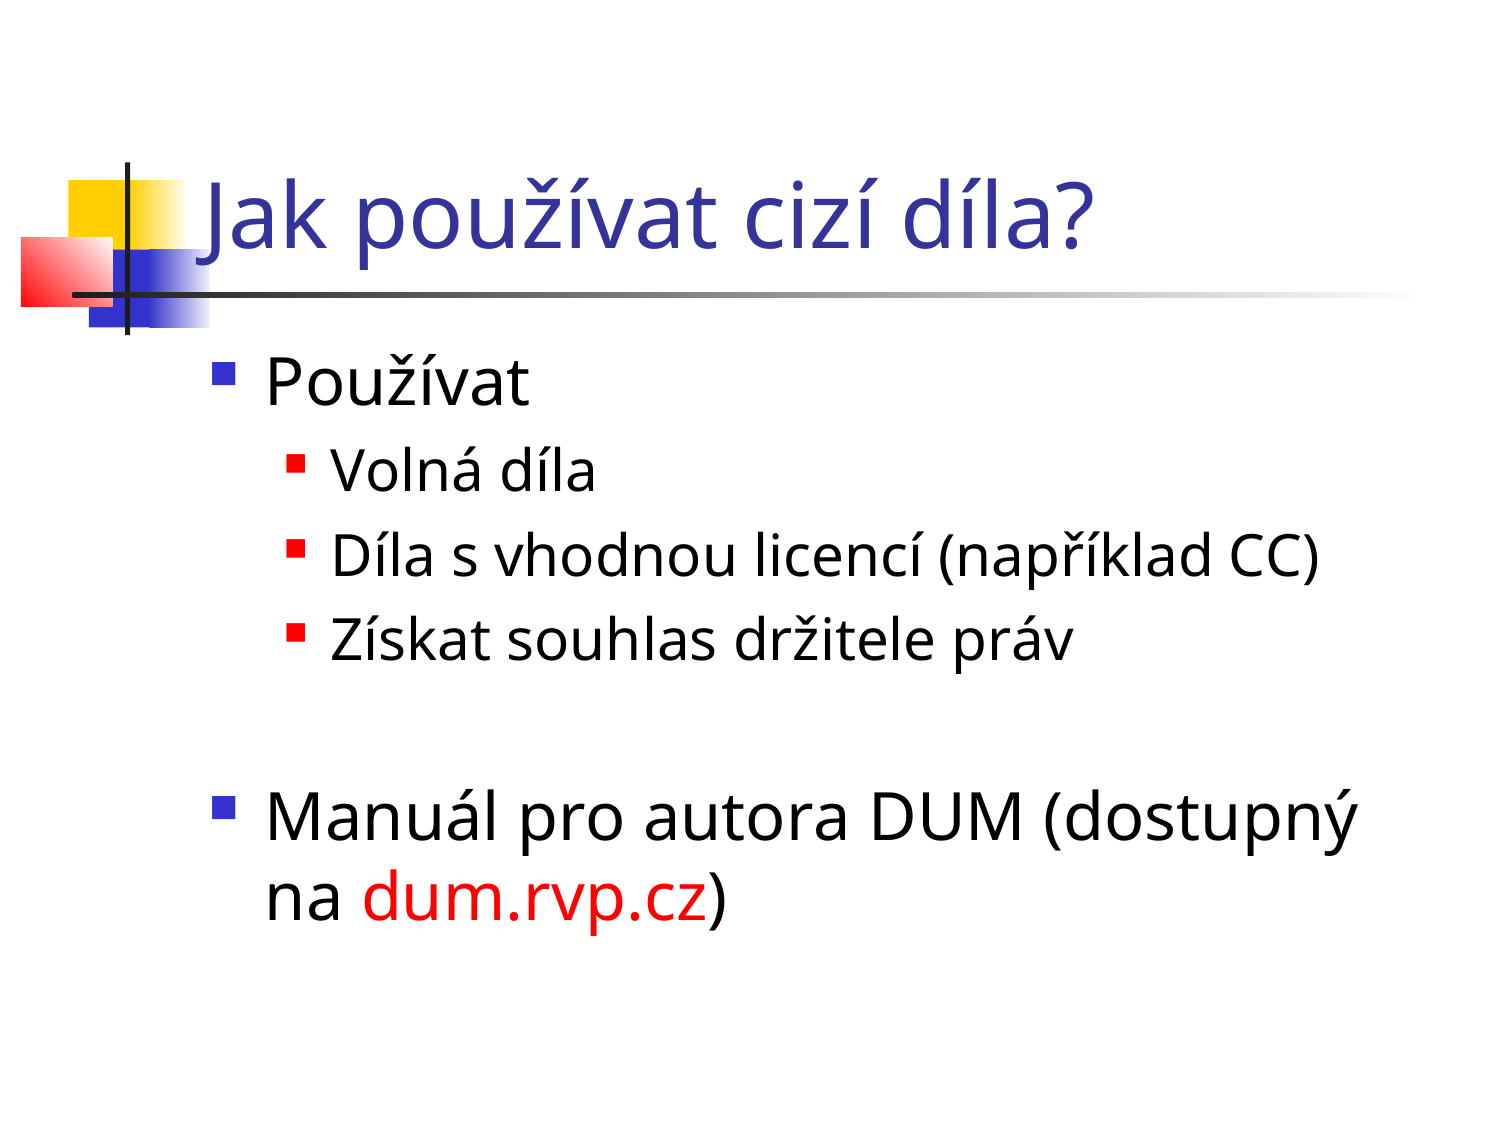

# Jak používat cizí díla?
Používat
Volná díla
Díla s vhodnou licencí (například CC)
Získat souhlas držitele práv
Manuál pro autora DUM (dostupný na dum.rvp.cz)